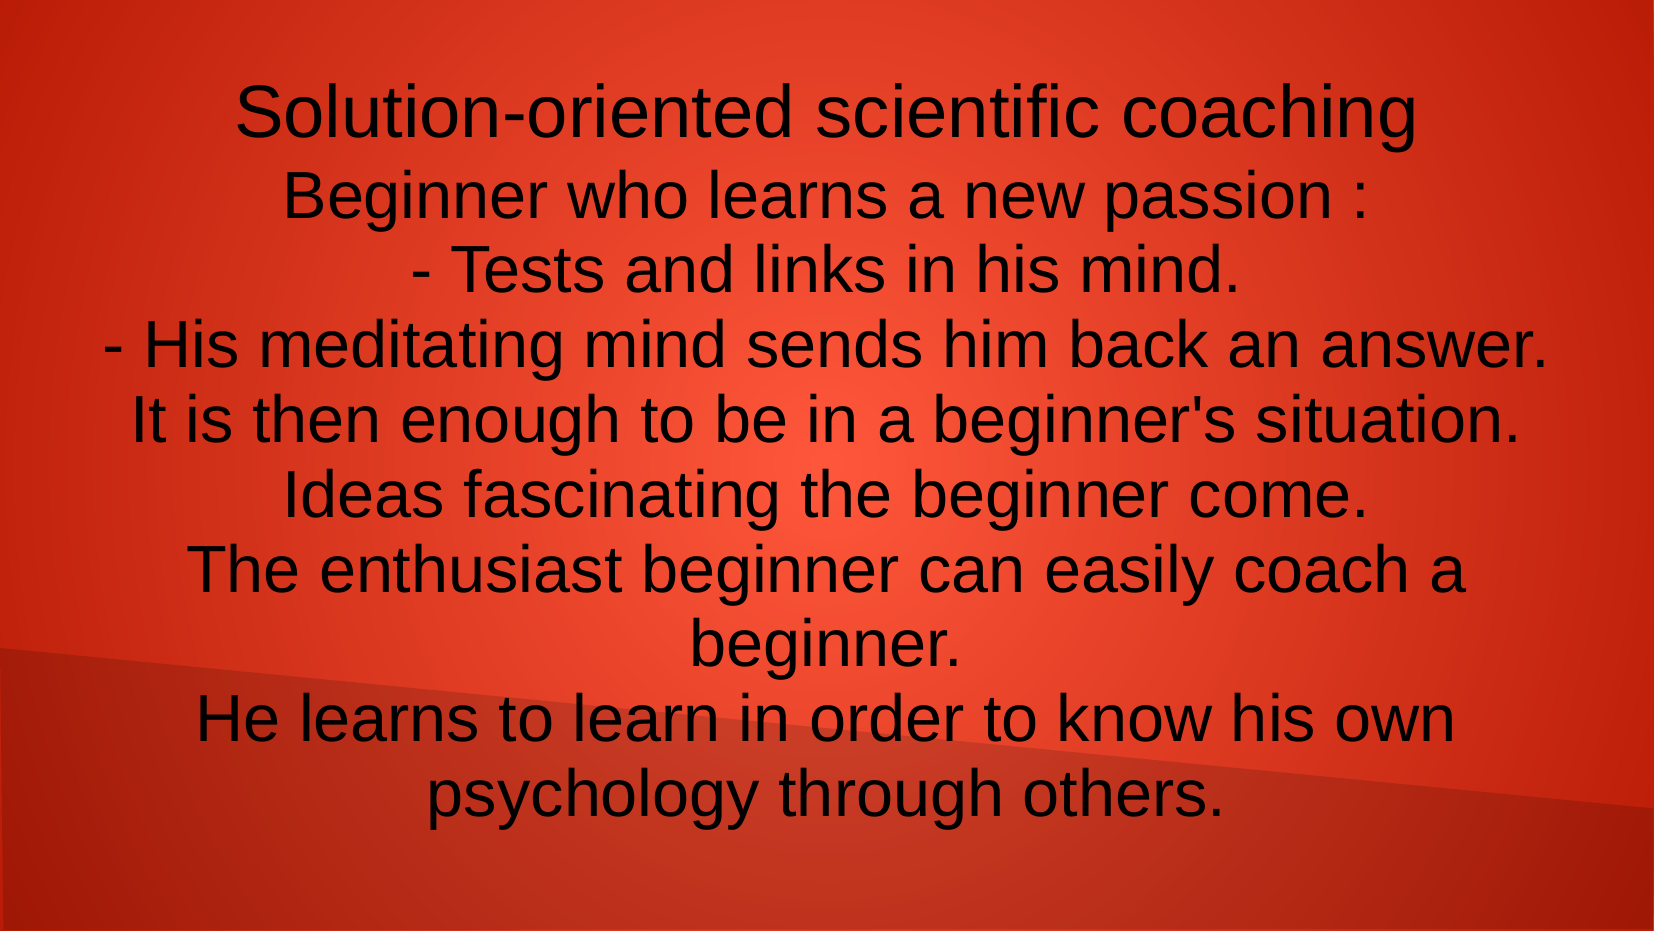

# Solution-oriented scientific coaching
Beginner who learns a new passion :
- Tests and links in his mind.
- His meditating mind sends him back an answer.
It is then enough to be in a beginner's situation. Ideas fascinating the beginner come.
The enthusiast beginner can easily coach a beginner.
He learns to learn in order to know his own psychology through others.